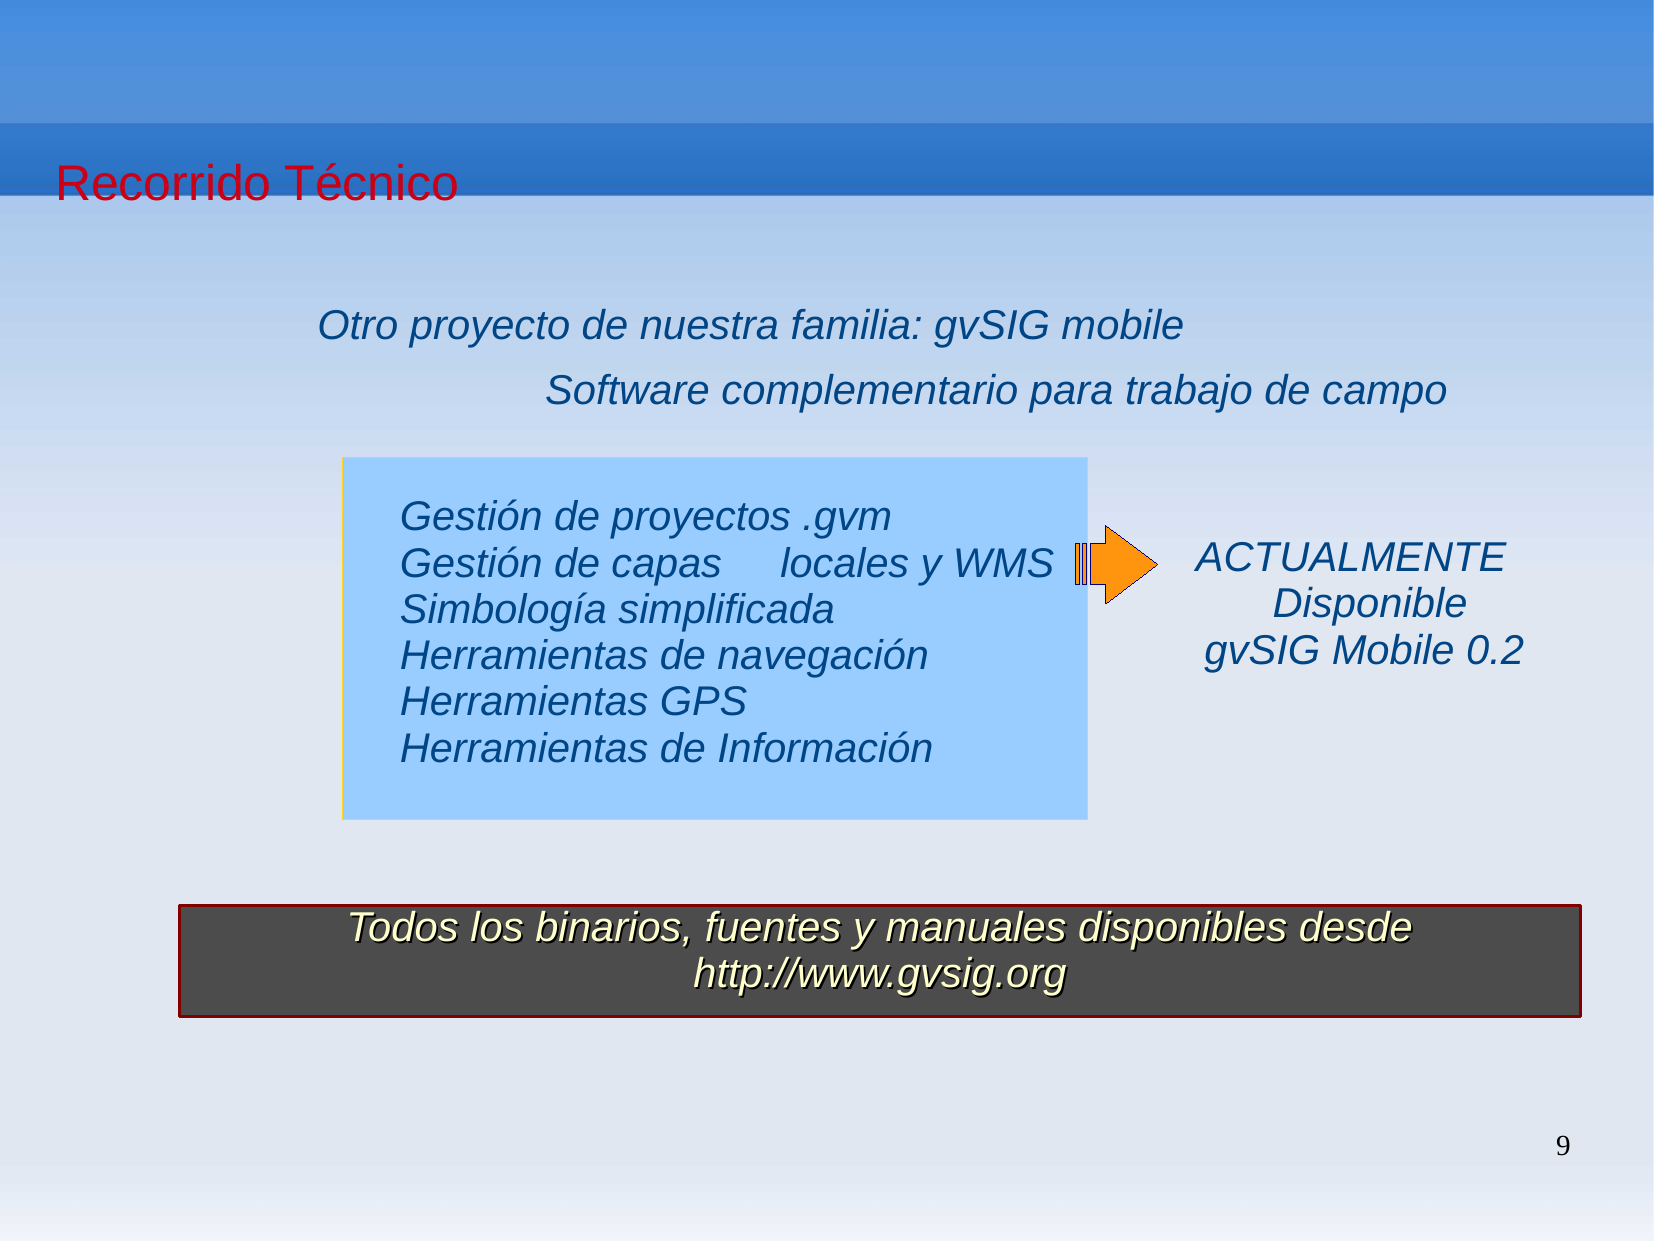

Recorrido Técnico
Otro proyecto de nuestra familia: gvSIG mobile
Software complementario para trabajo de campo
Gestión de proyectos .gvm
Gestión de capas	 locales y WMS
Simbología simplificada
Herramientas de navegación
Herramientas GPS
Herramientas de Información
ACTUALMENTE
Disponible
gvSIG Mobile 0.2
Todos los binarios, fuentes y manuales disponibles desde http://www.gvsig.org
9